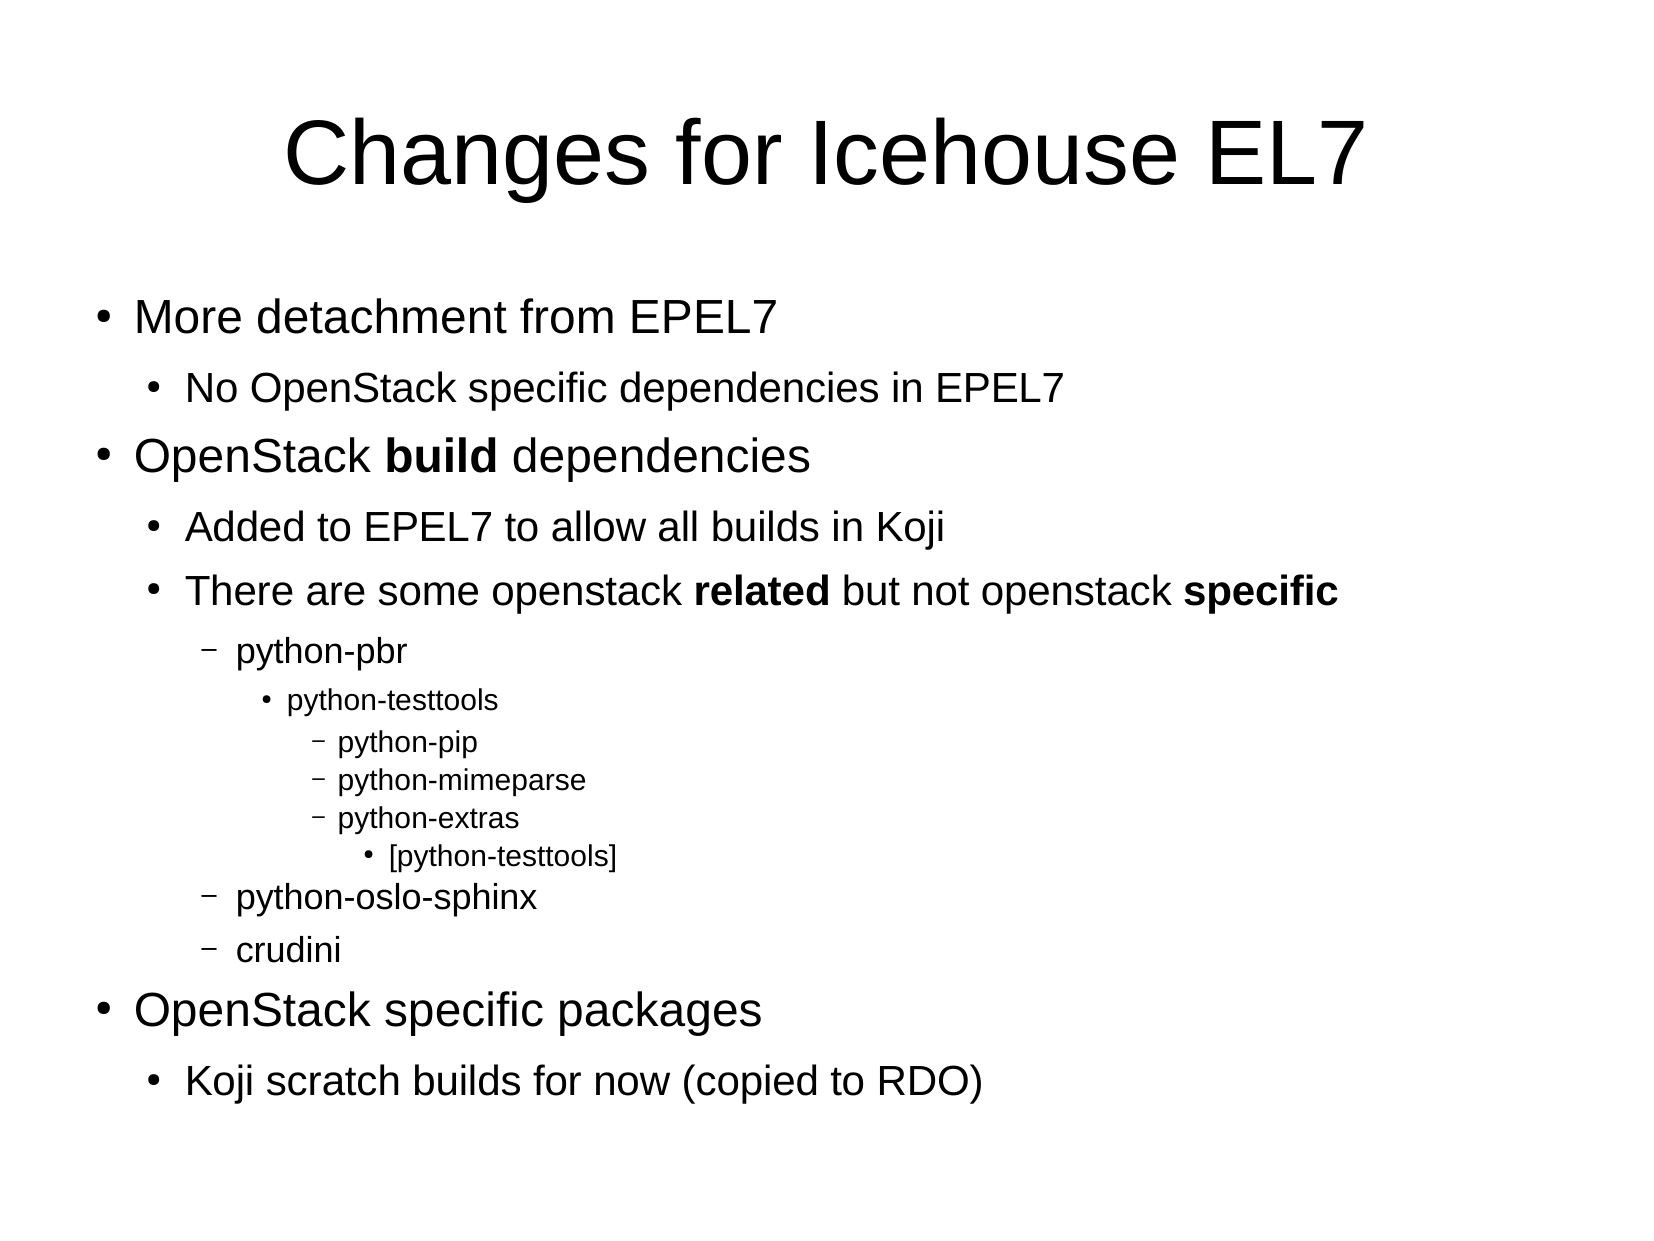

# Changes for Icehouse EL7
More detachment from EPEL7
No OpenStack specific dependencies in EPEL7
OpenStack build dependencies
Added to EPEL7 to allow all builds in Koji
There are some openstack related but not openstack specific
python-pbr
python-testtools
python-pip
python-mimeparse
python-extras
[python-testtools]
python-oslo-sphinx
crudini
OpenStack specific packages
Koji scratch builds for now (copied to RDO)